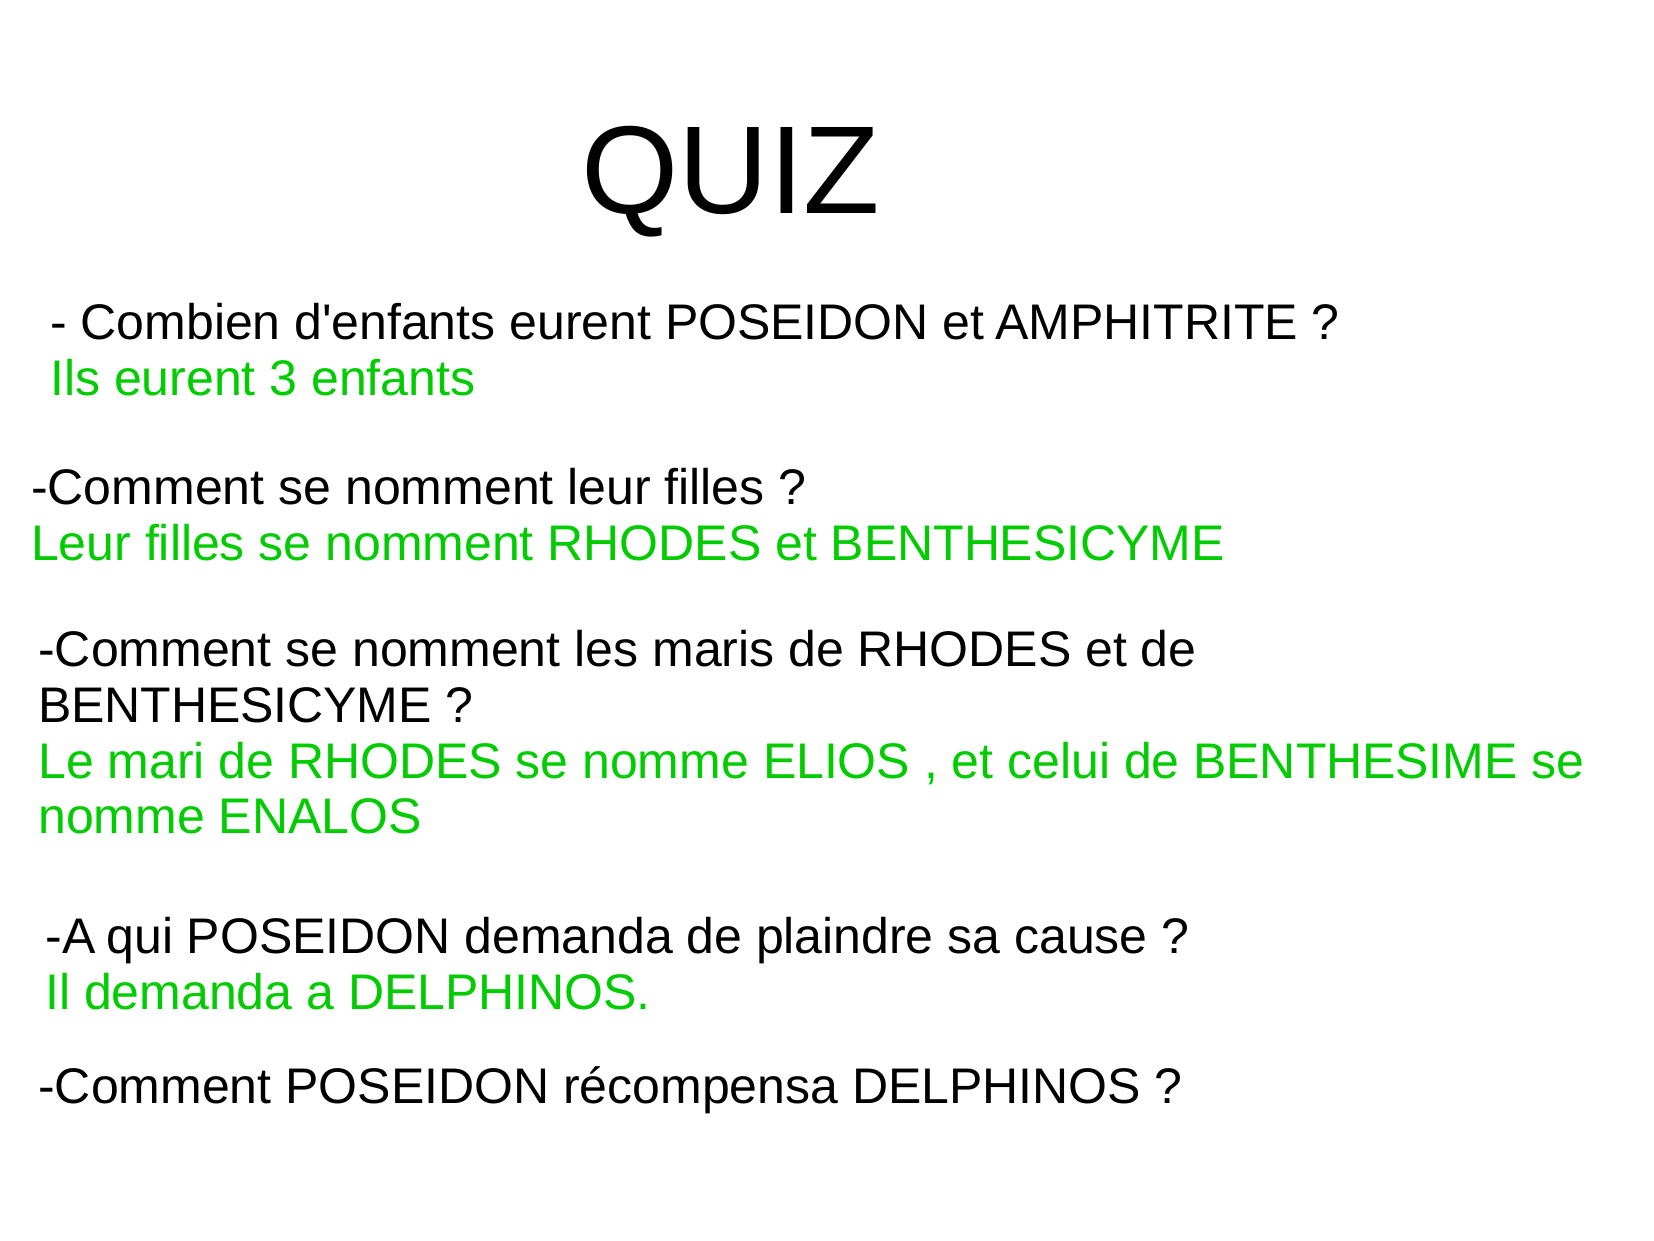

QUIZ
- Combien d'enfants eurent POSEIDON et AMPHITRITE ?
Ils eurent 3 enfants
-Comment se nomment leur filles ?
Leur filles se nomment RHODES et BENTHESICYME
-Comment se nomment les maris de RHODES et de BENTHESICYME ?
Le mari de RHODES se nomme ELIOS , et celui de BENTHESIME se nomme ENALOS
-A qui POSEIDON demanda de plaindre sa cause ?
Il demanda a DELPHINOS.
-Comment POSEIDON récompensa DELPHINOS ?